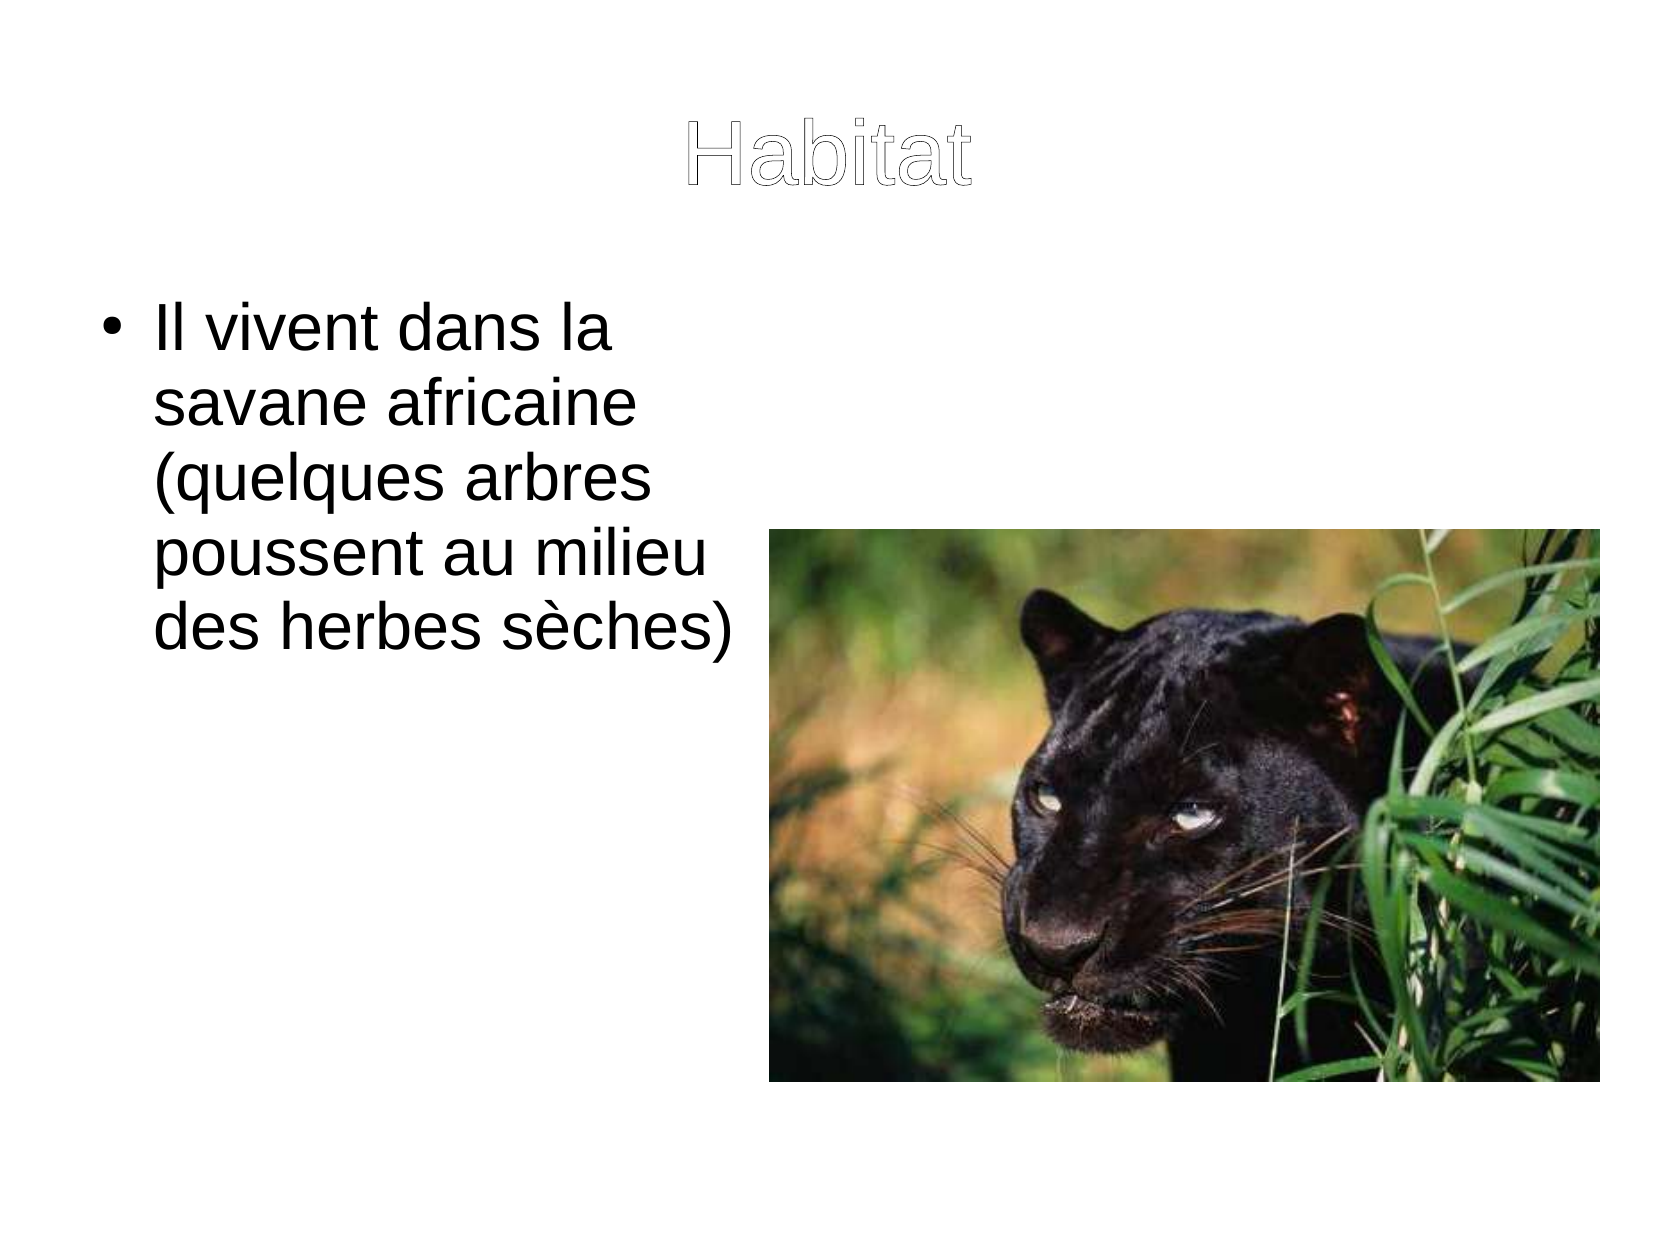

# Habitat
Il vivent dans la savane africaine (quelques arbres poussent au milieu des herbes sèches)